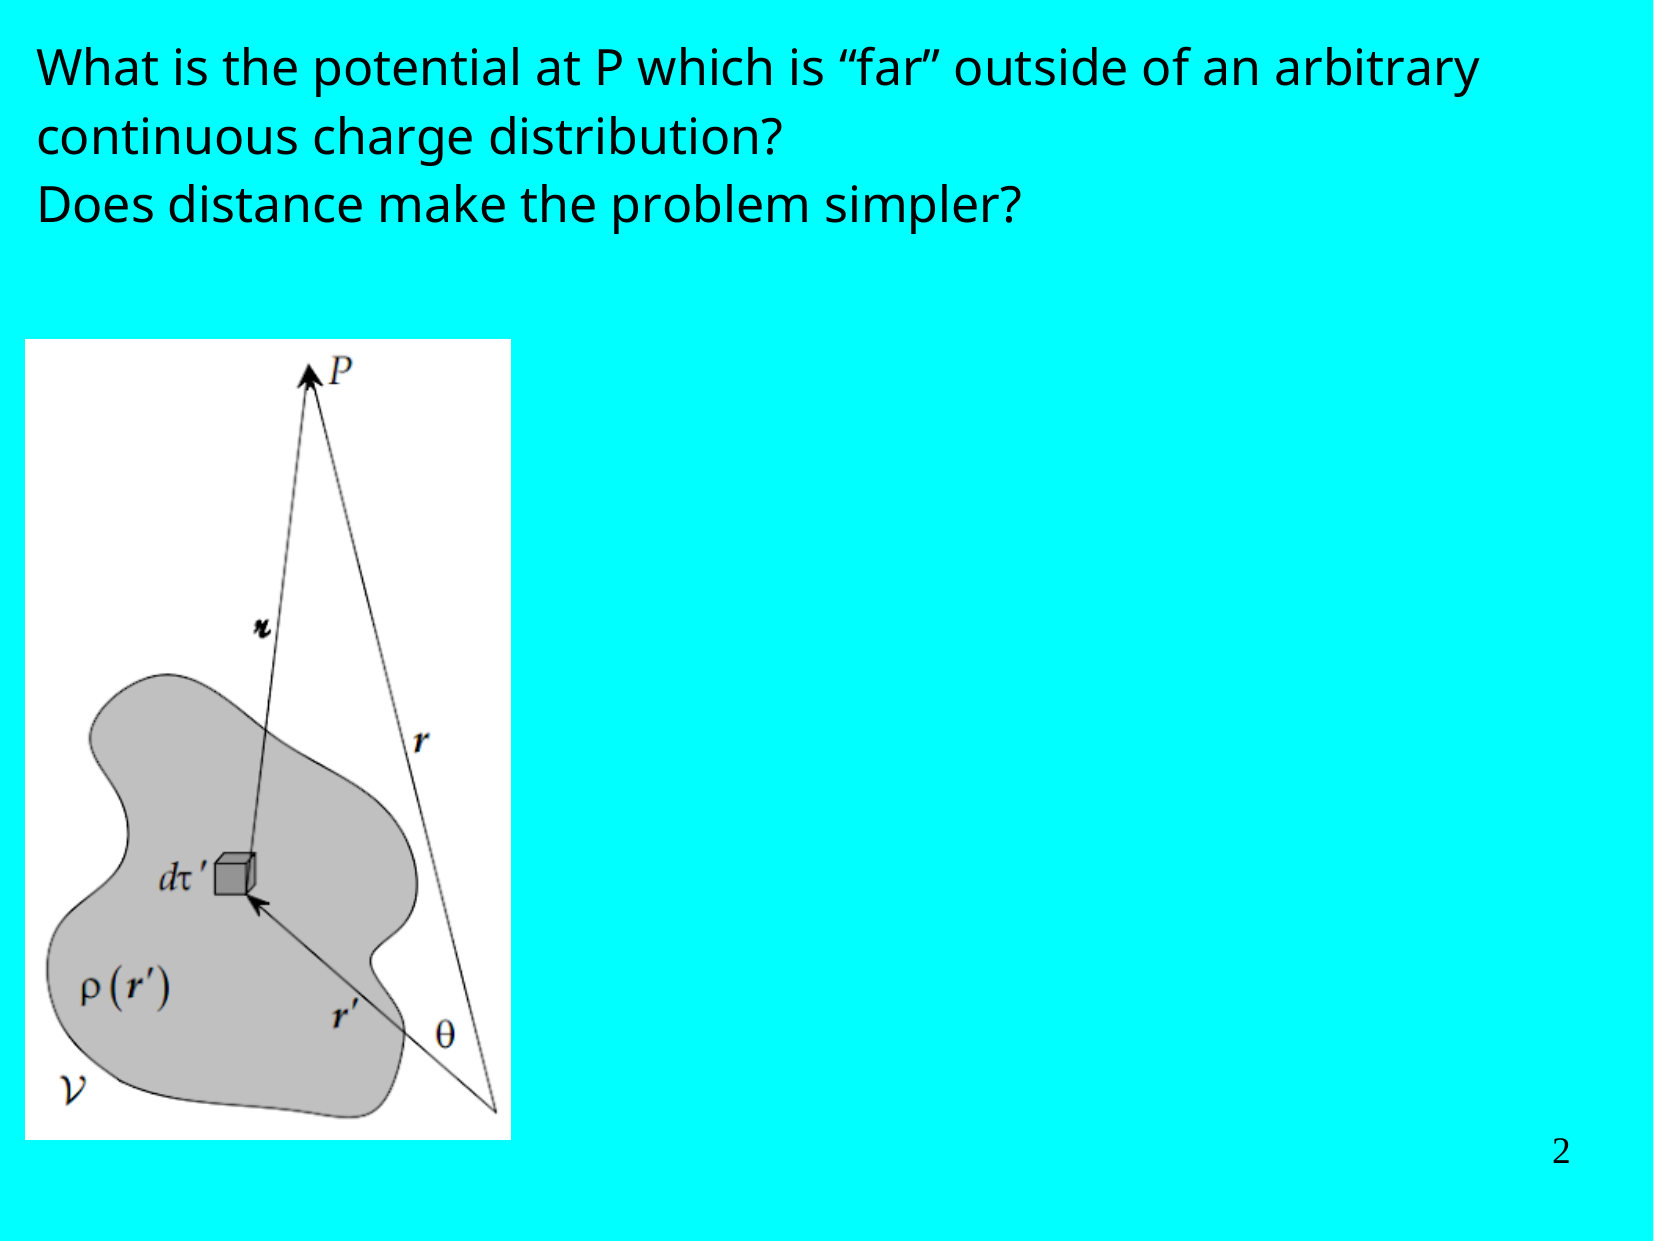

What is the potential at P which is “far” outside of an arbitrary continuous charge distribution?
Does distance make the problem simpler?
2